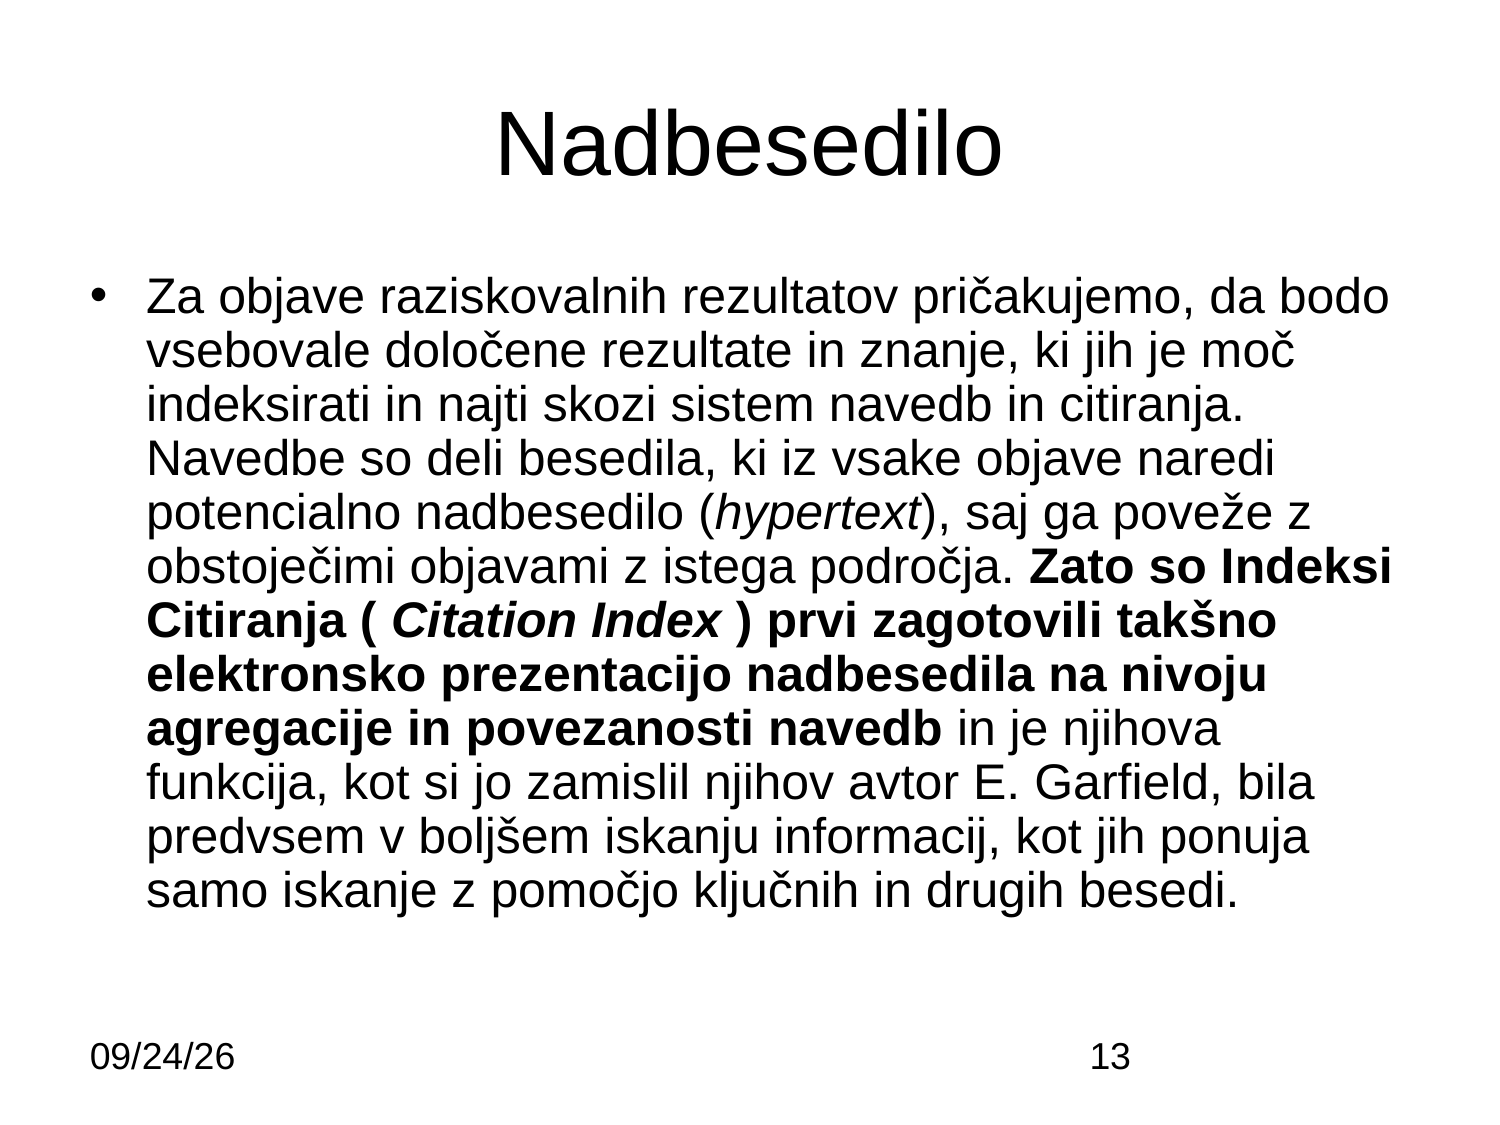

# Nadbesedilo
Za objave raziskovalnih rezultatov pričakujemo, da bodo vsebovale določene rezultate in znanje, ki jih je moč indeksirati in najti skozi sistem navedb in citiranja. Navedbe so deli besedila, ki iz vsake objave naredi potencialno nadbesedilo (hypertext), saj ga poveže z obstoječimi objavami z istega področja. Zato so Indeksi Citiranja ( Citation Index ) prvi zagotovili takšno elektronsko prezentacijo nadbesedila na nivoju agregacije in povezanosti navedb in je njihova funkcija, kot si jo zamislil njihov avtor E. Garfield, bila predvsem v boljšem iskanju informacij, kot jih ponuja samo iskanje z pomočjo ključnih in drugih besedi.
13